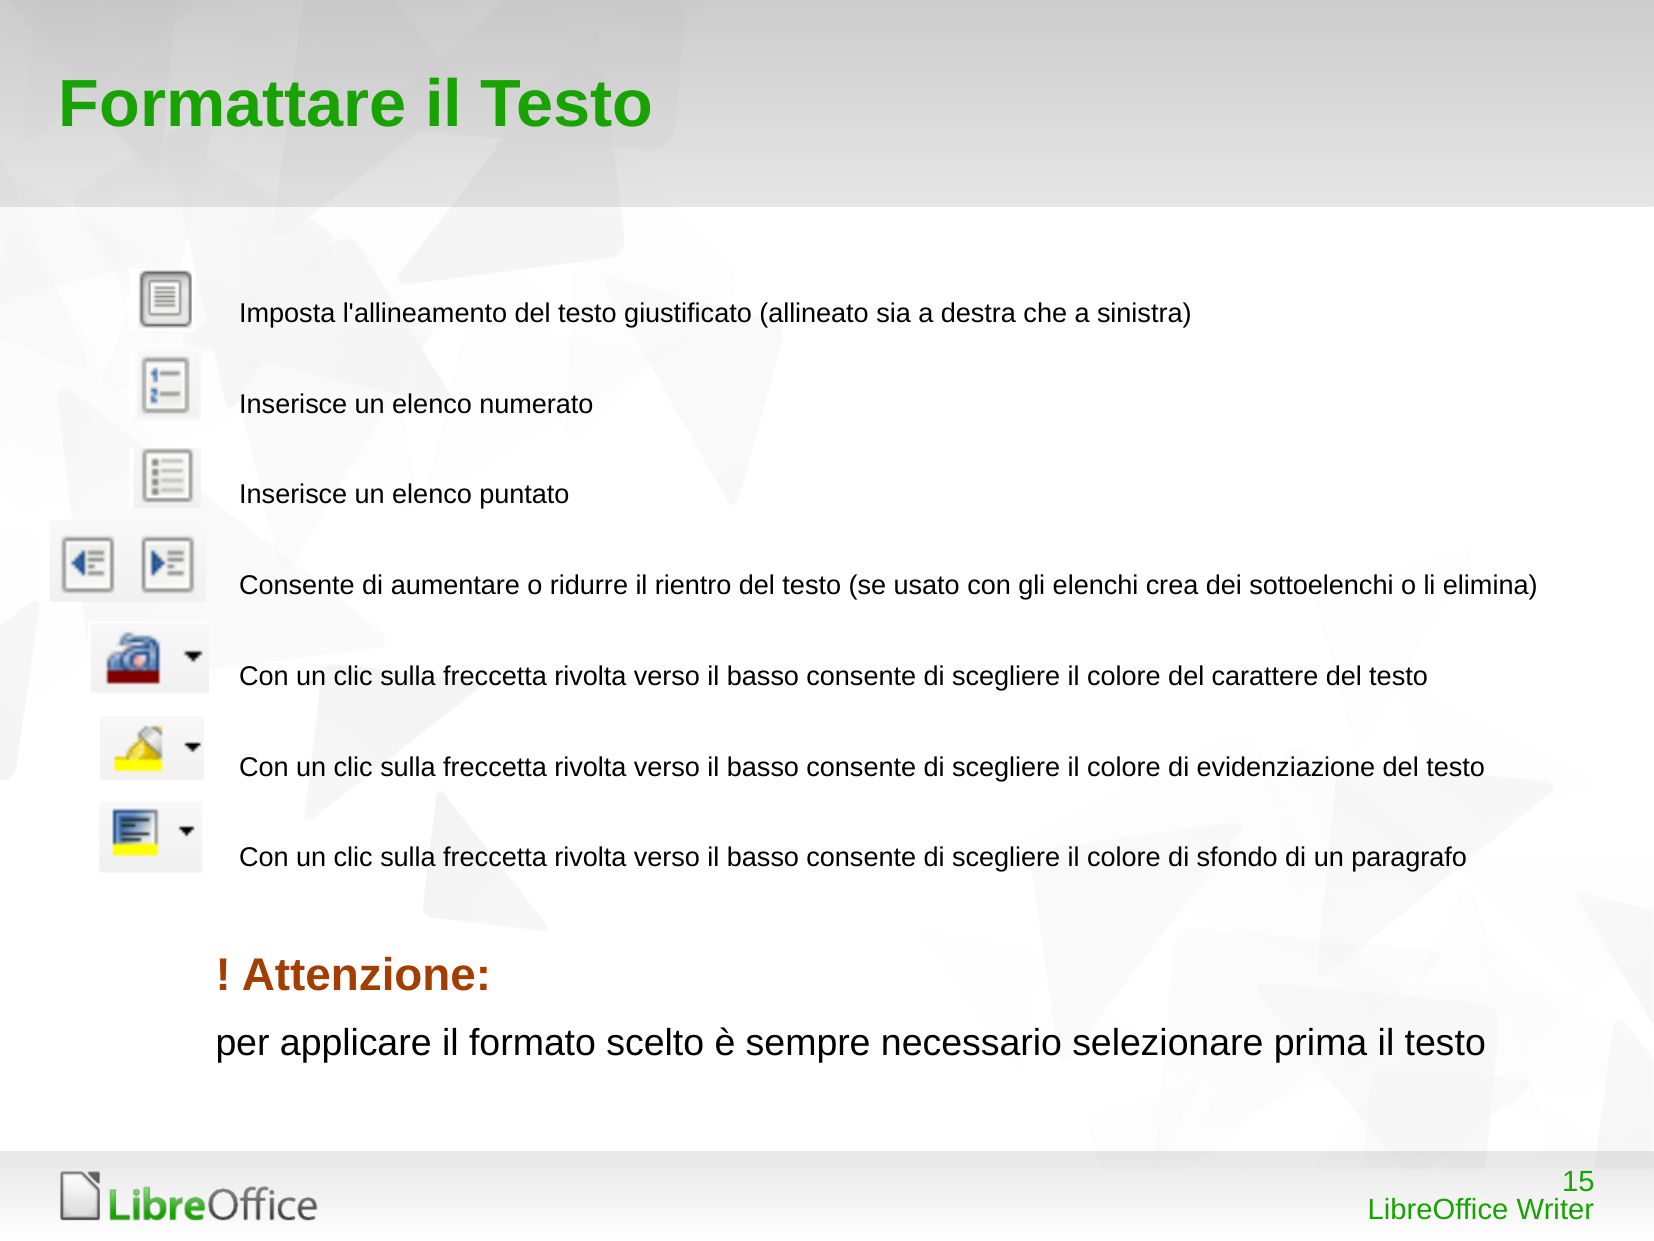

# Formattare il Testo
Imposta l'allineamento del testo giustificato (allineato sia a destra che a sinistra)
Inserisce un elenco numerato
Inserisce un elenco puntato
Consente di aumentare o ridurre il rientro del testo (se usato con gli elenchi crea dei sottoelenchi o li elimina)
Con un clic sulla freccetta rivolta verso il basso consente di scegliere il colore del carattere del testo
Con un clic sulla freccetta rivolta verso il basso consente di scegliere il colore di evidenziazione del testo
Con un clic sulla freccetta rivolta verso il basso consente di scegliere il colore di sfondo di un paragrafo
! Attenzione:
per applicare il formato scelto è sempre necessario selezionare prima il testo
15
LibreOffice Writer